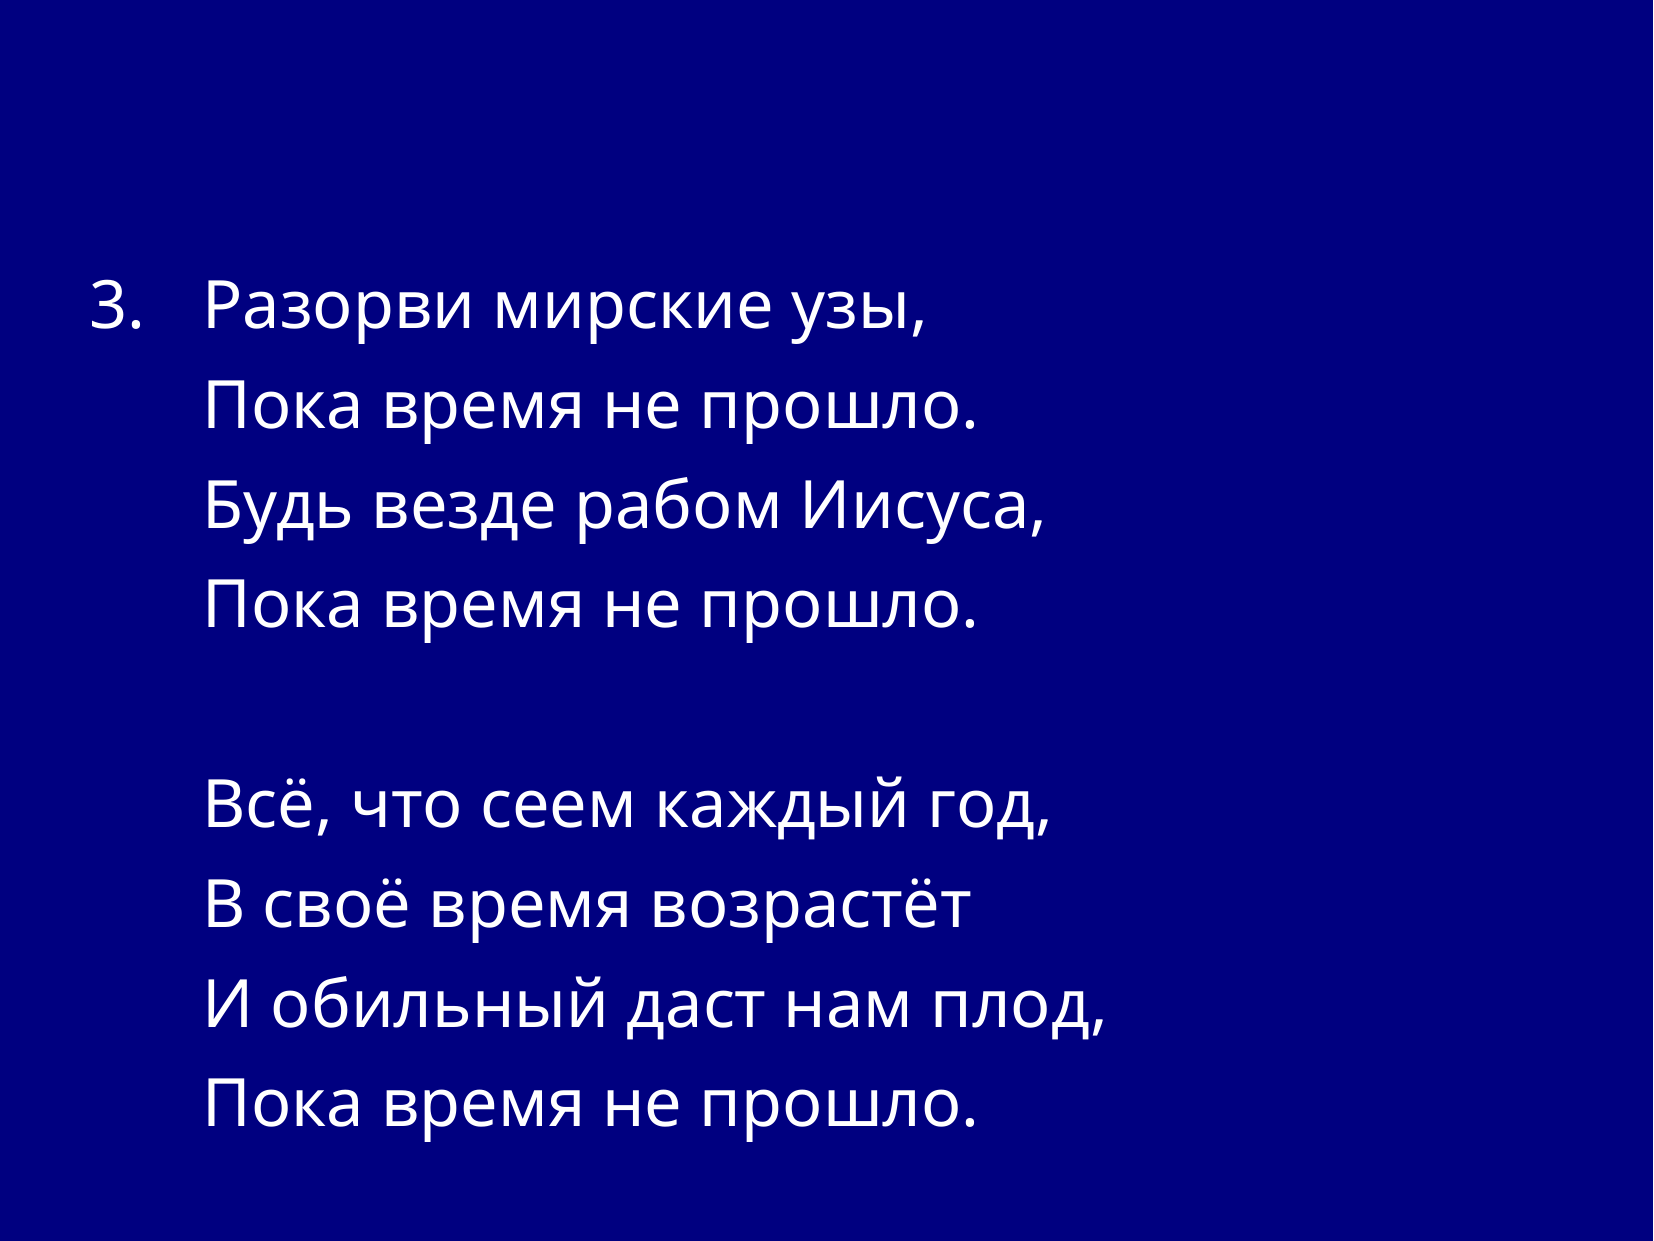

3.	Разорви мирские узы,
	Пока время не прошло.
	Будь везде рабом Иисуса,
	Пока время не прошло.
	Всё, что сеем каждый год,
	В своё время возрастёт
	И обильный даст нам плод,
	Пока время не прошло.